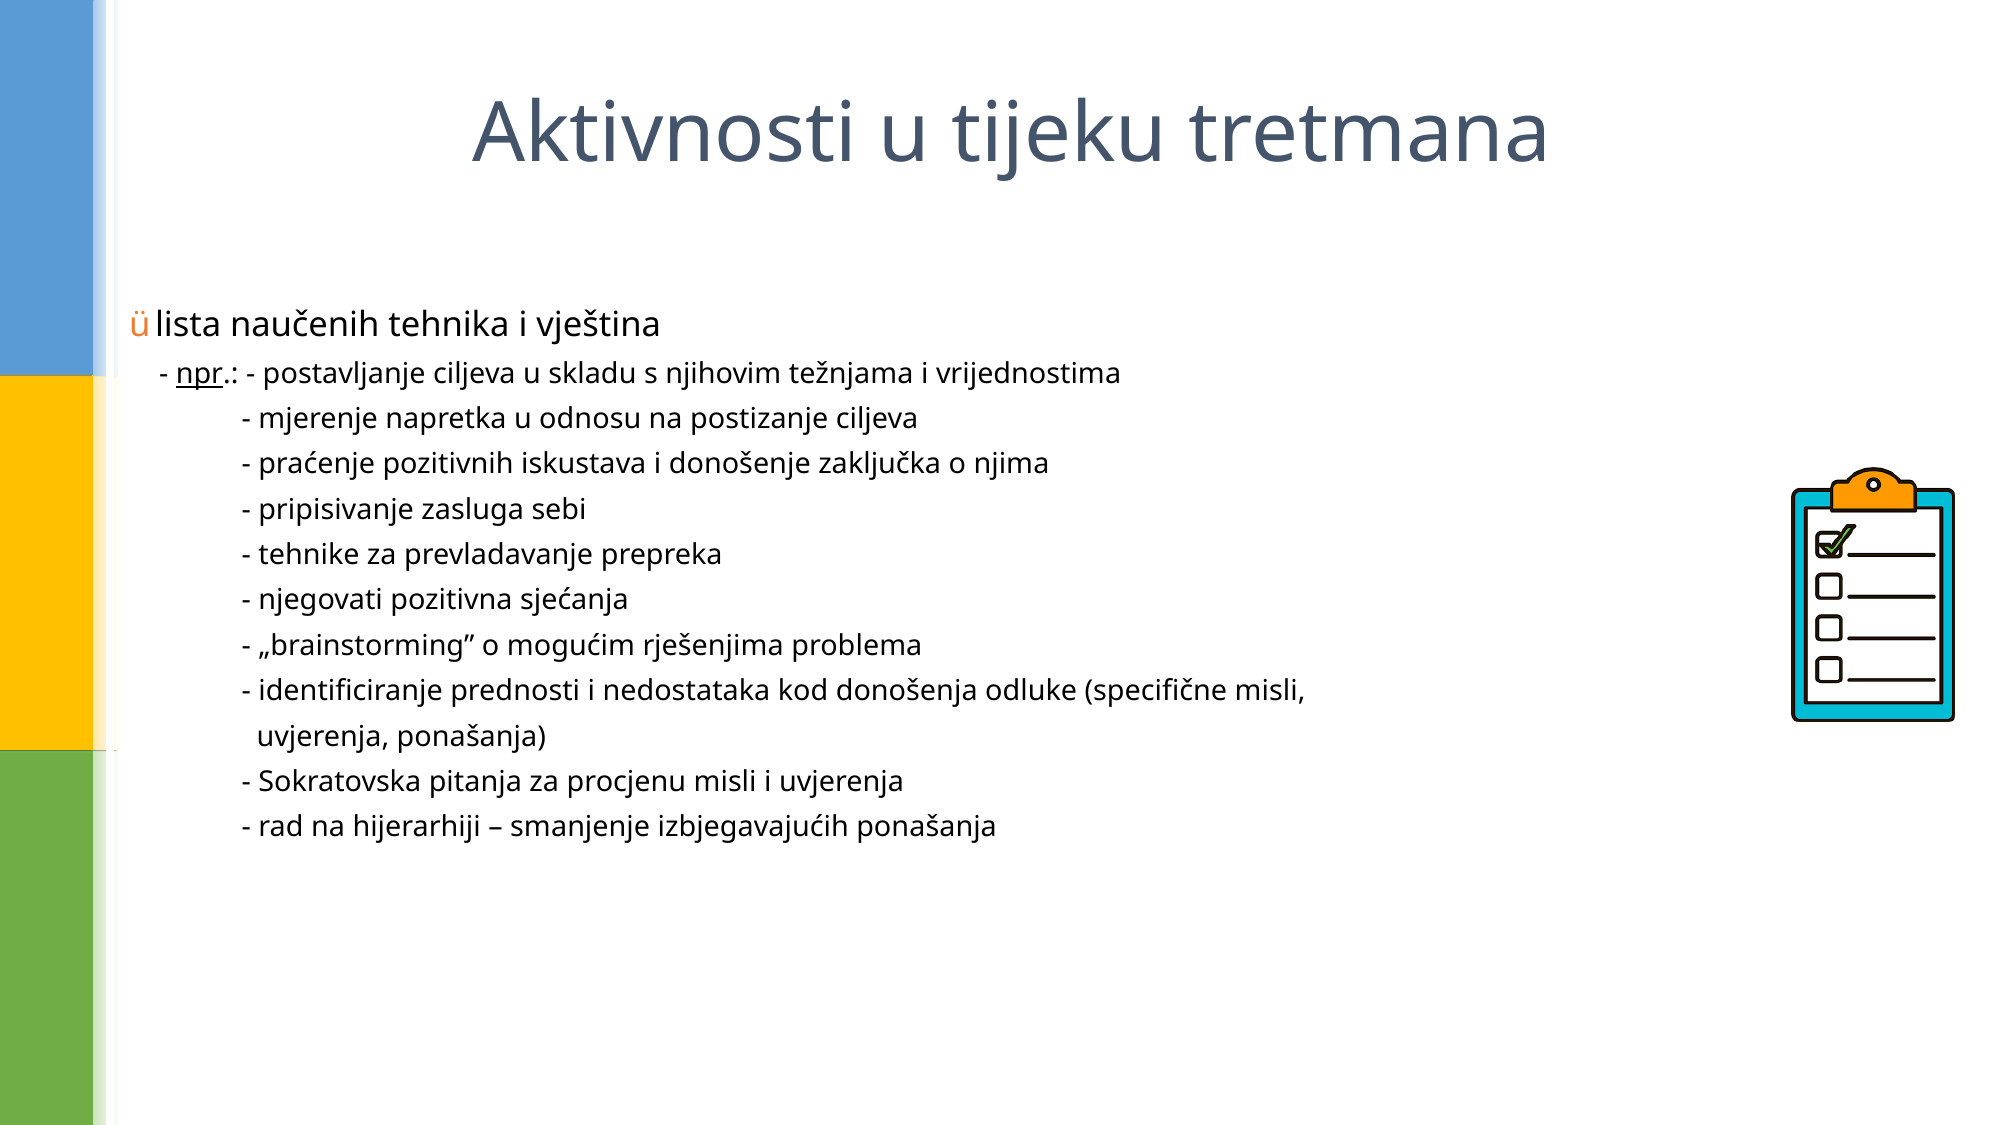

Aktivnosti u tijeku tretmana
# lista naučenih tehnika i vještina
 - npr.: - postavljanje ciljeva u skladu s njihovim težnjama i vrijednostima
 - mjerenje napretka u odnosu na postizanje ciljeva
 - praćenje pozitivnih iskustava i donošenje zaključka o njima
 - pripisivanje zasluga sebi
 - tehnike za prevladavanje prepreka
 - njegovati pozitivna sjećanja
 - „brainstorming” o mogućim rješenjima problema
 - identificiranje prednosti i nedostataka kod donošenja odluke (specifične misli,
 uvjerenja, ponašanja)
 - Sokratovska pitanja za procjenu misli i uvjerenja
 - rad na hijerarhiji – smanjenje izbjegavajućih ponašanja